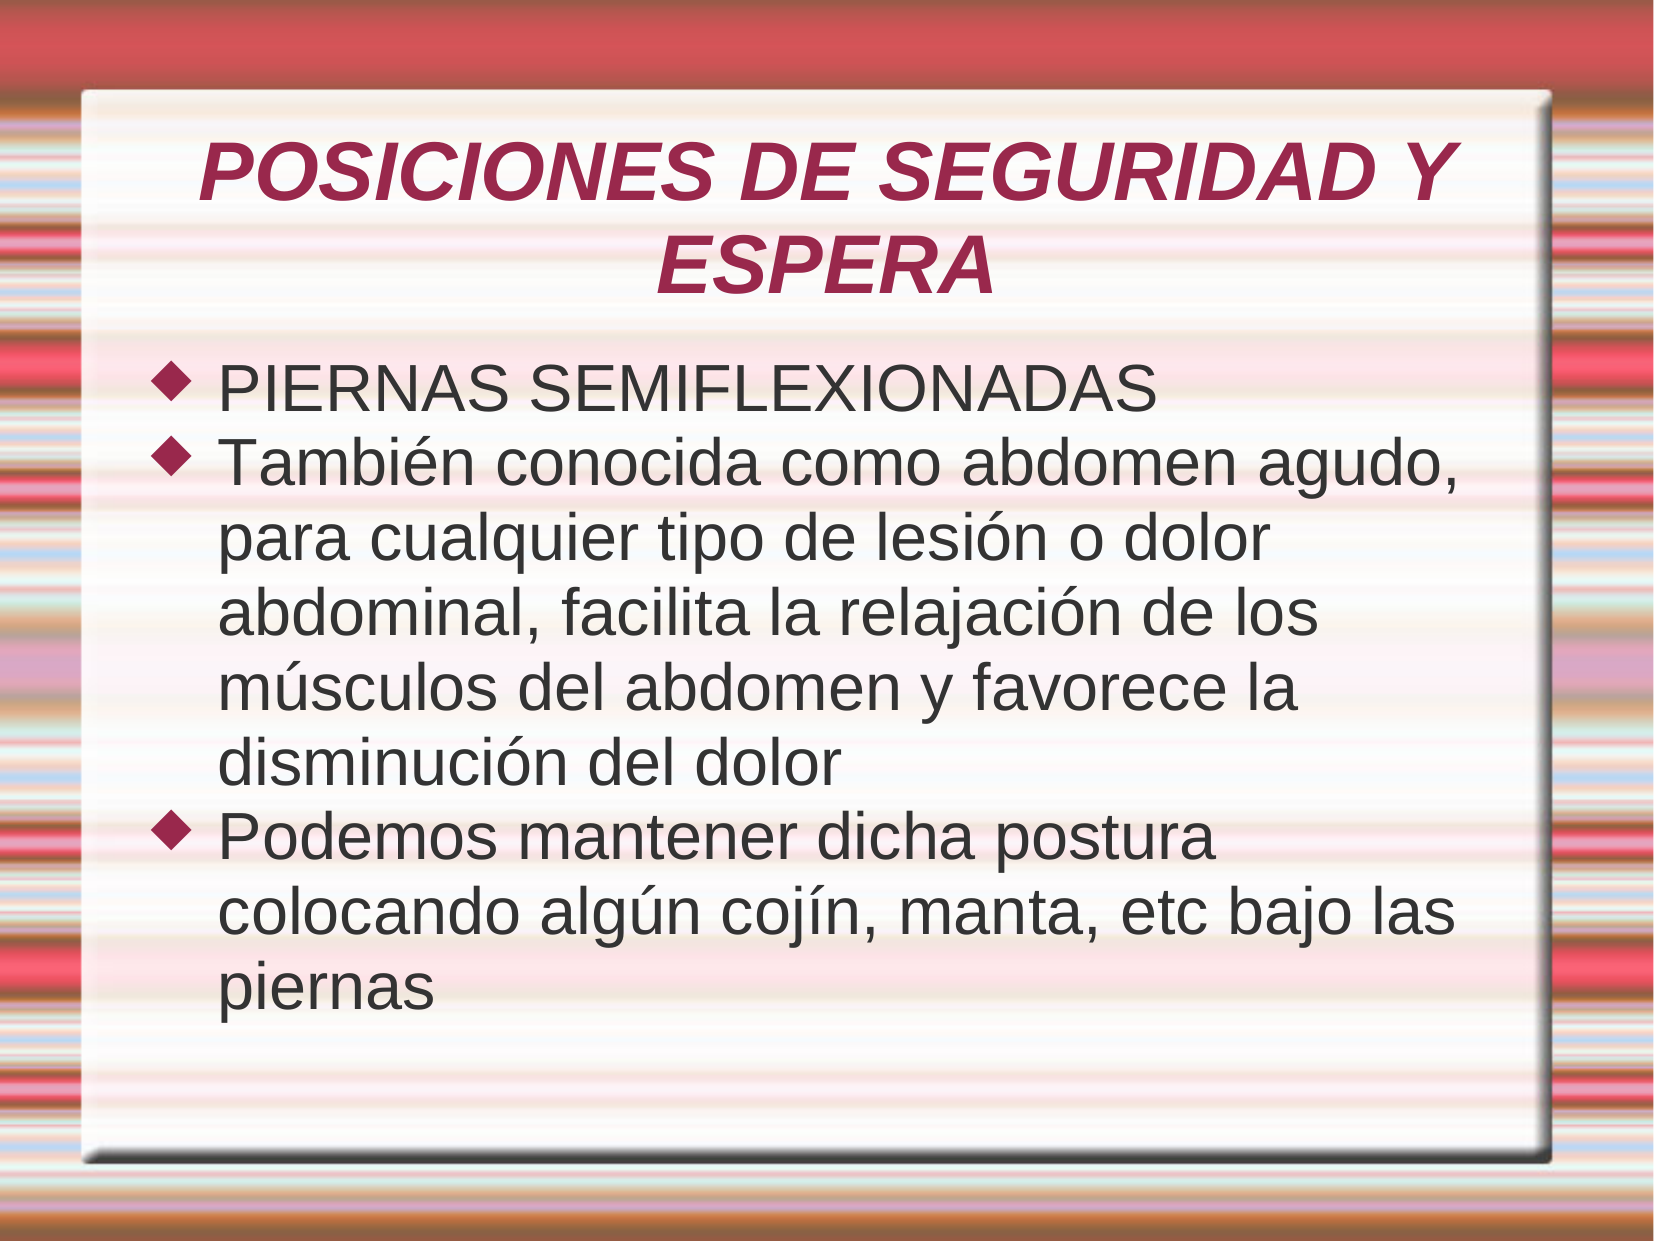

# POSICIONES DE SEGURIDAD Y ESPERA
PIERNAS SEMIFLEXIONADAS
También conocida como abdomen agudo, para cualquier tipo de lesión o dolor abdominal, facilita la relajación de los músculos del abdomen y favorece la disminución del dolor
Podemos mantener dicha postura colocando algún cojín, manta, etc bajo las piernas